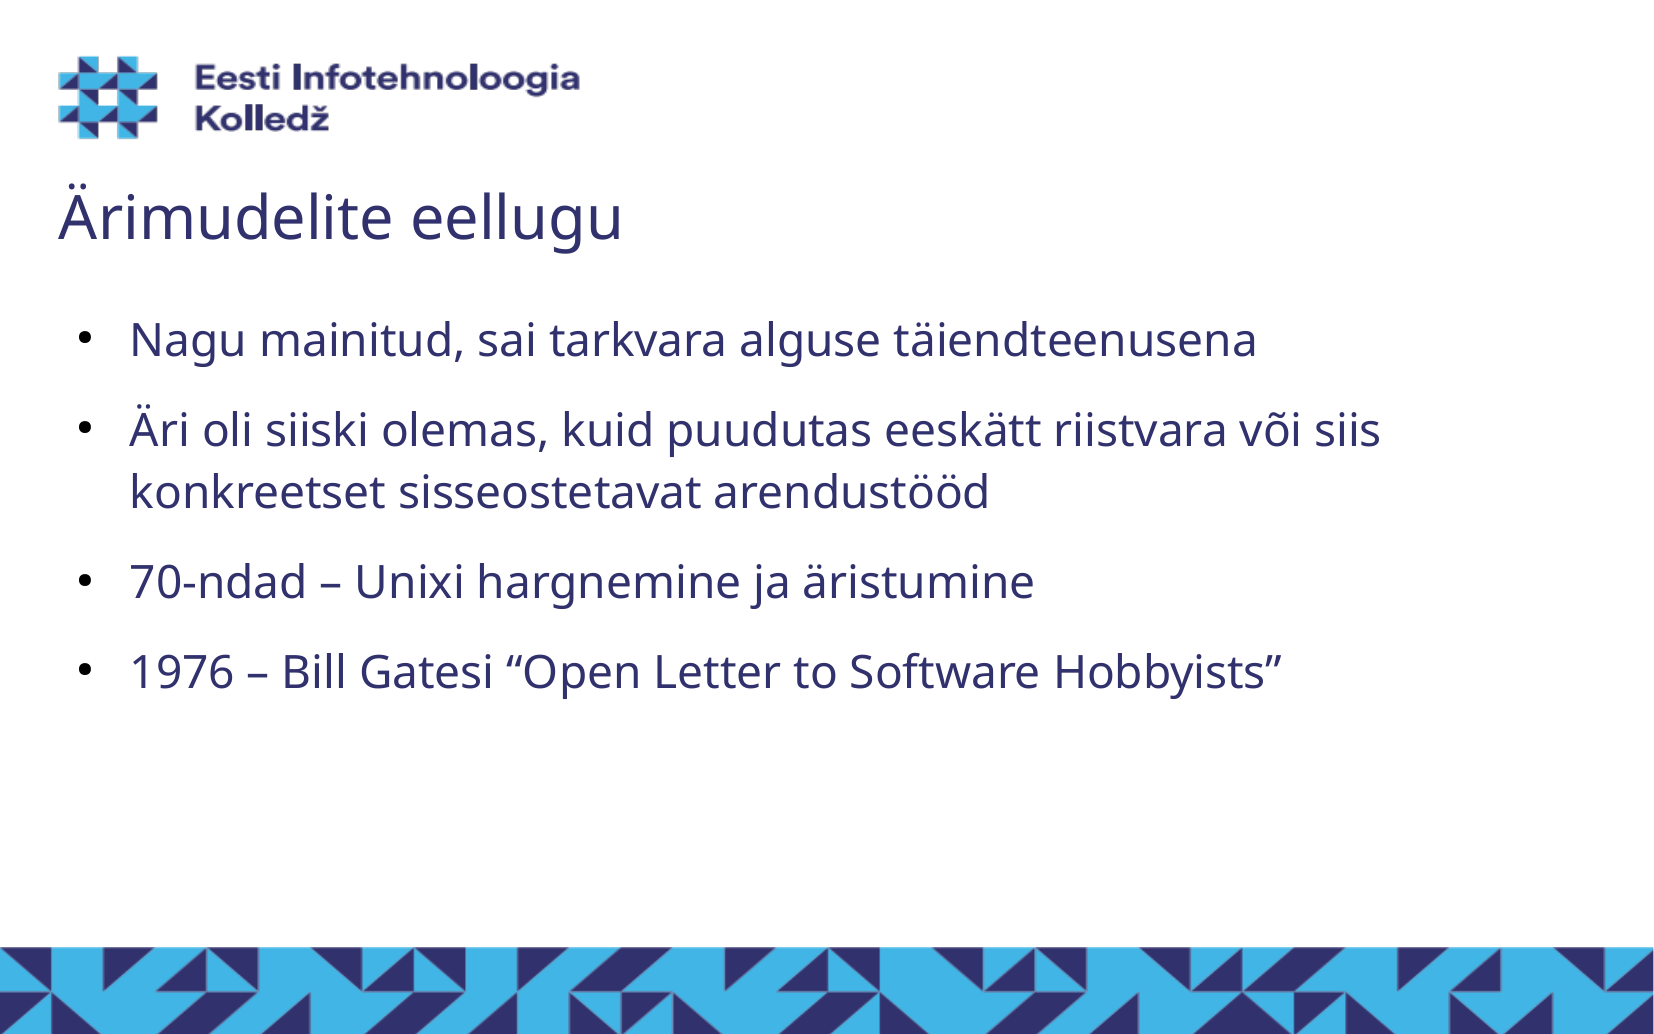

# Ärimudelite eellugu
Nagu mainitud, sai tarkvara alguse täiendteenusena
Äri oli siiski olemas, kuid puudutas eeskätt riistvara või siis konkreetset sisseostetavat arendustööd
70-ndad – Unixi hargnemine ja äristumine
1976 – Bill Gatesi “Open Letter to Software Hobbyists”